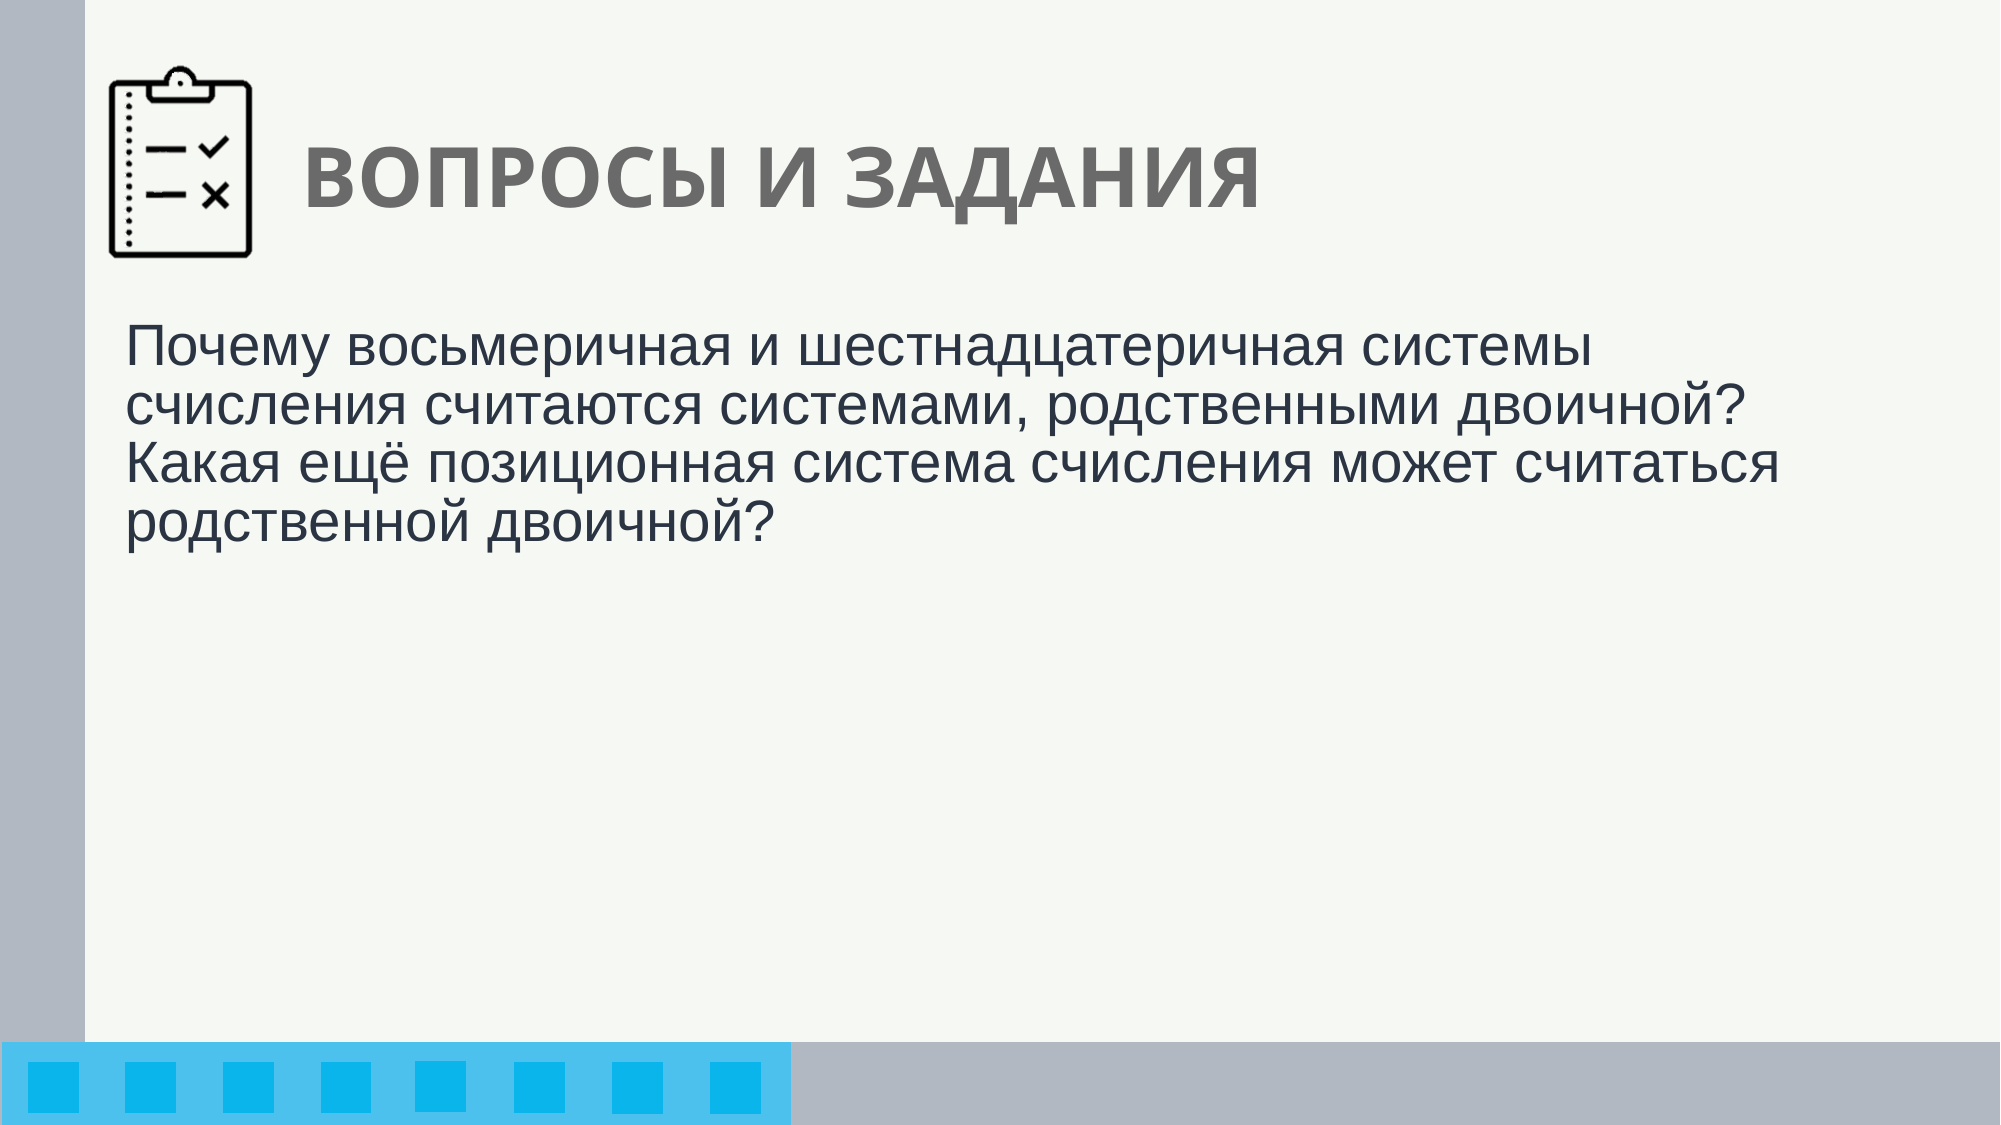

# ВОПРОСЫ И ЗАДАНИЯ
Почему восьмеричная и шестнадцатеричная системы счисления считаются системами, родственными двоичной? Какая ещё позиционная система счисления может считаться родст­венной двоичной?